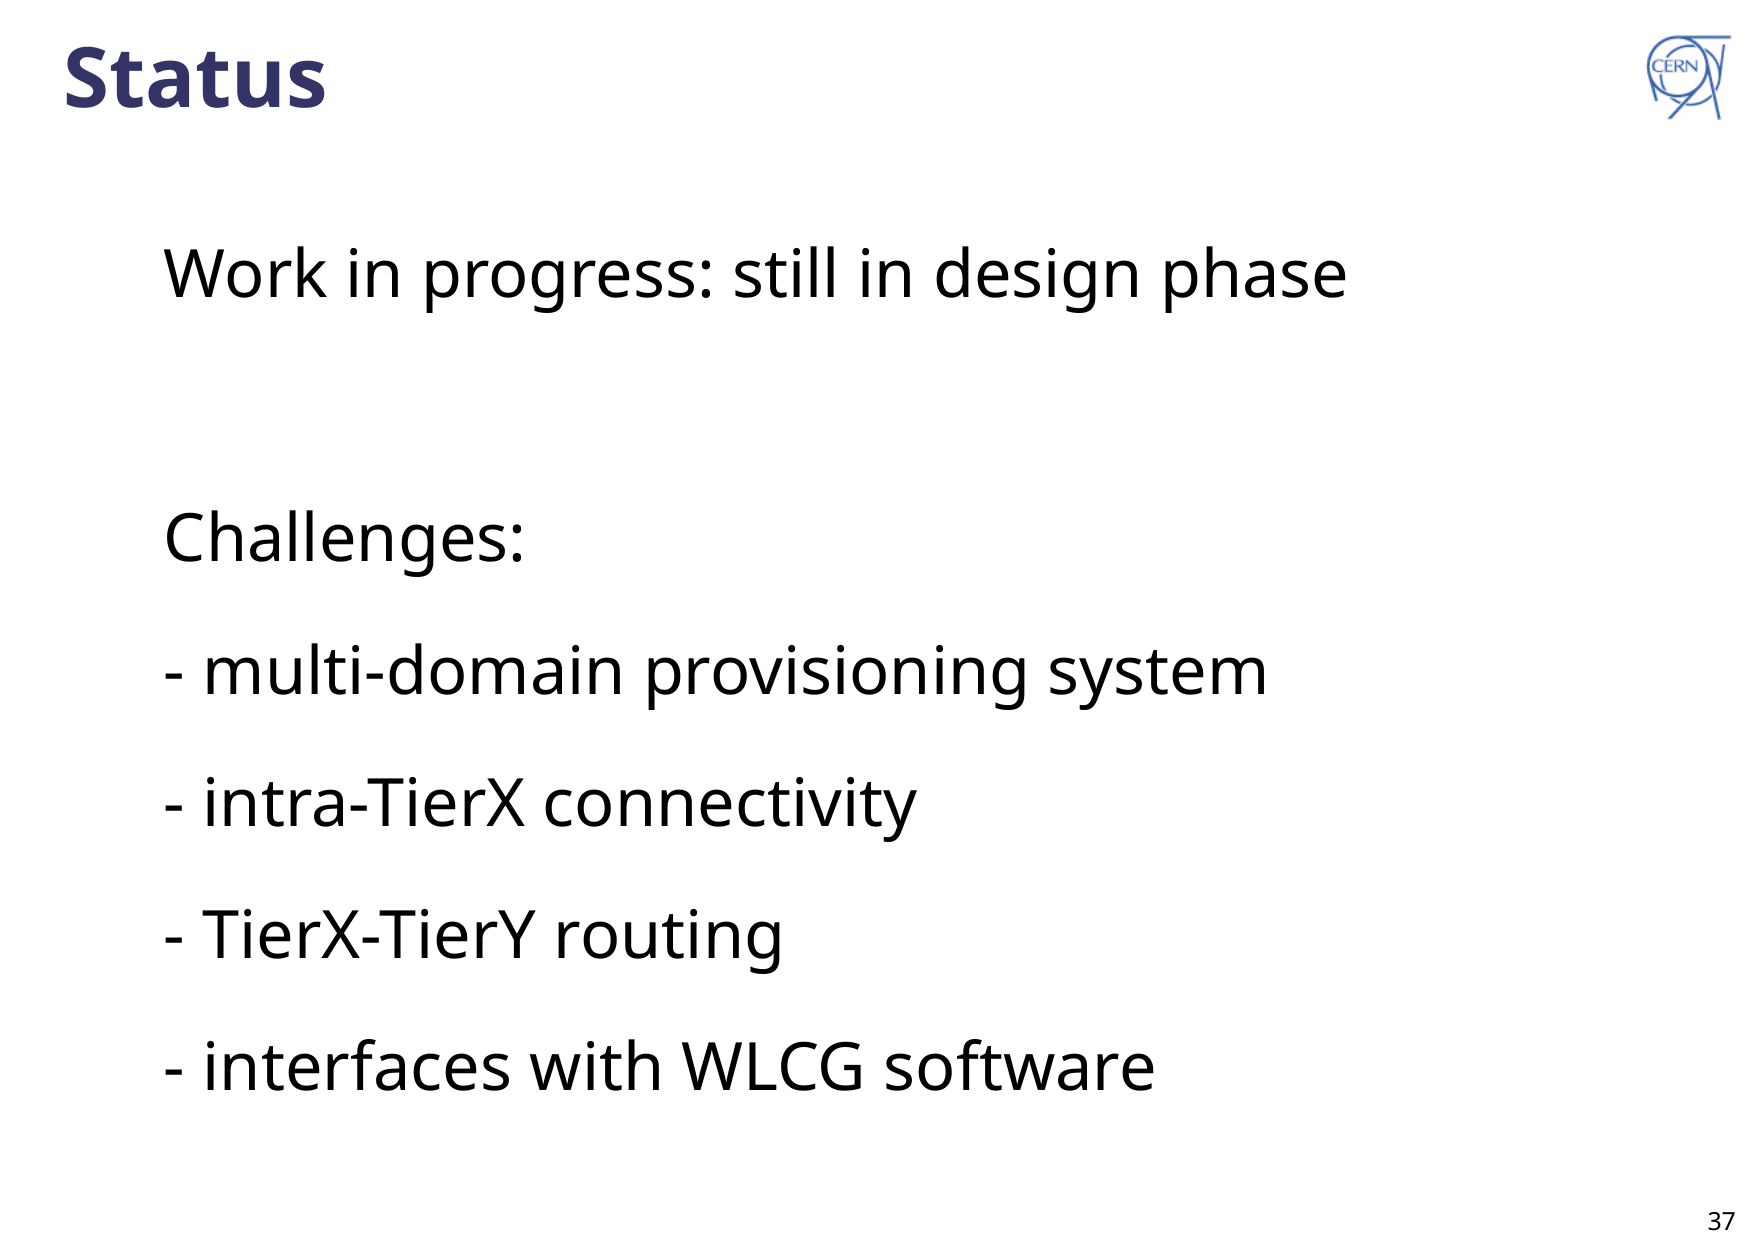

# Status
Work in progress: still in design phase
Challenges:
- multi-domain provisioning system
- intra-TierX connectivity
- TierX-TierY routing
- interfaces with WLCG software
37